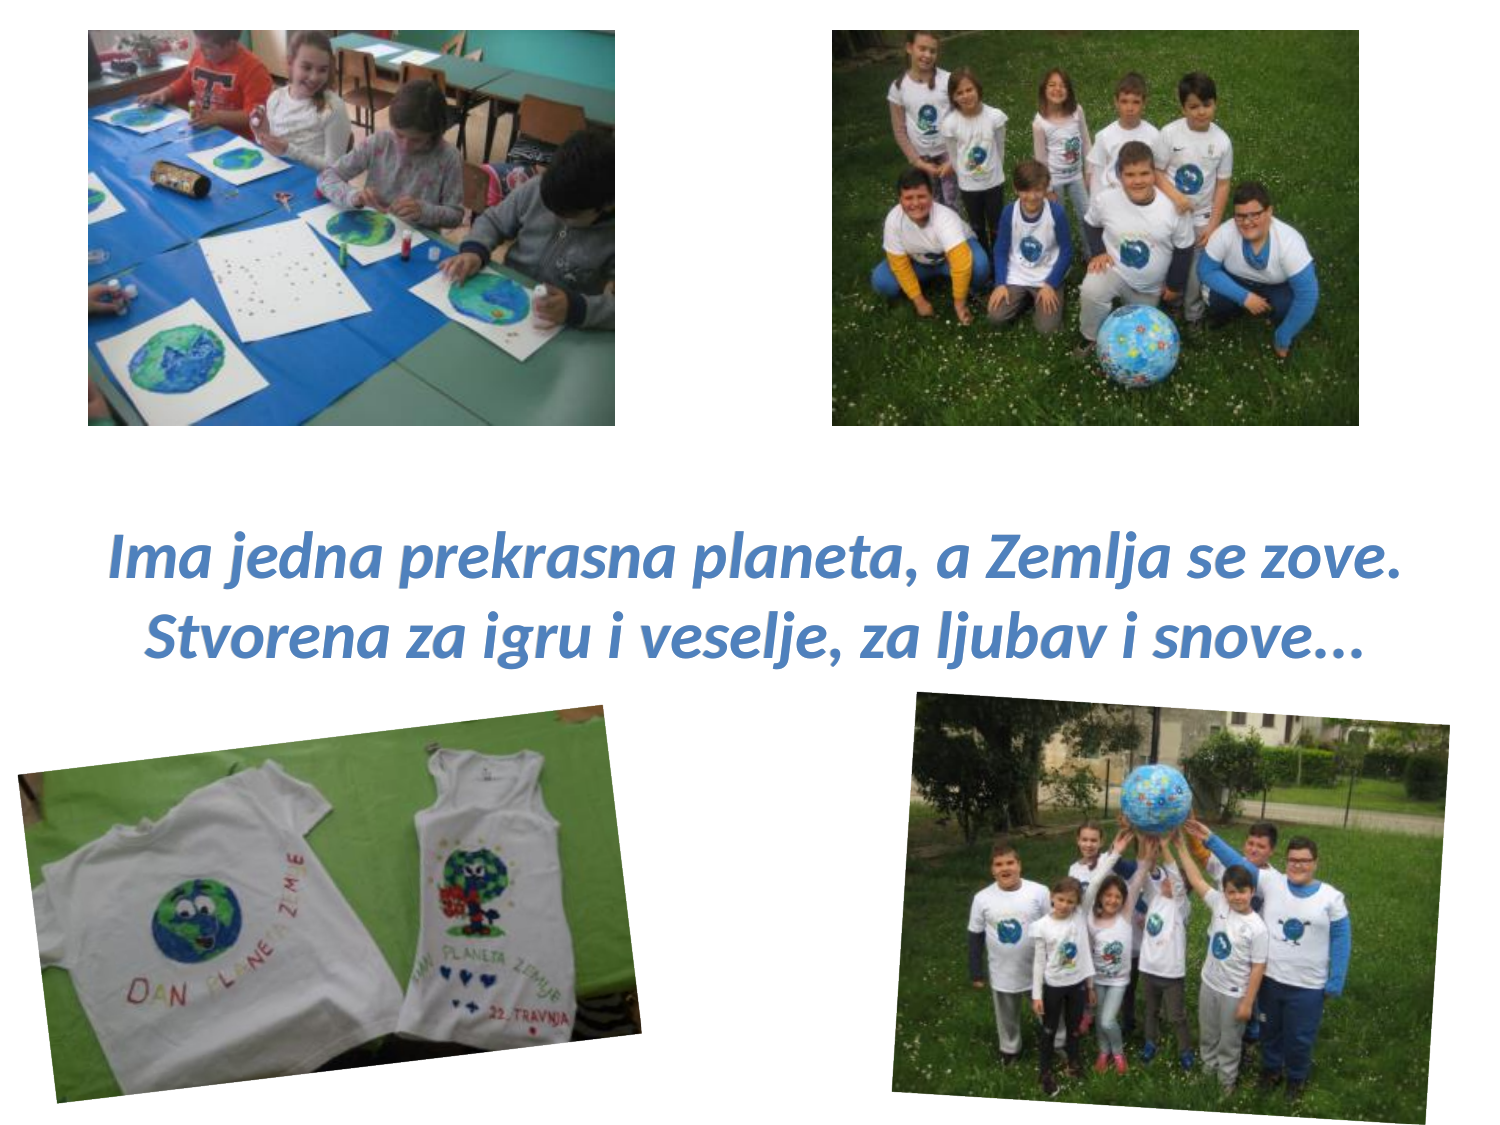

# Ima jedna prekrasna planeta, a Zemlja se zove. Stvorena za igru i veselje, za ljubav i snove...